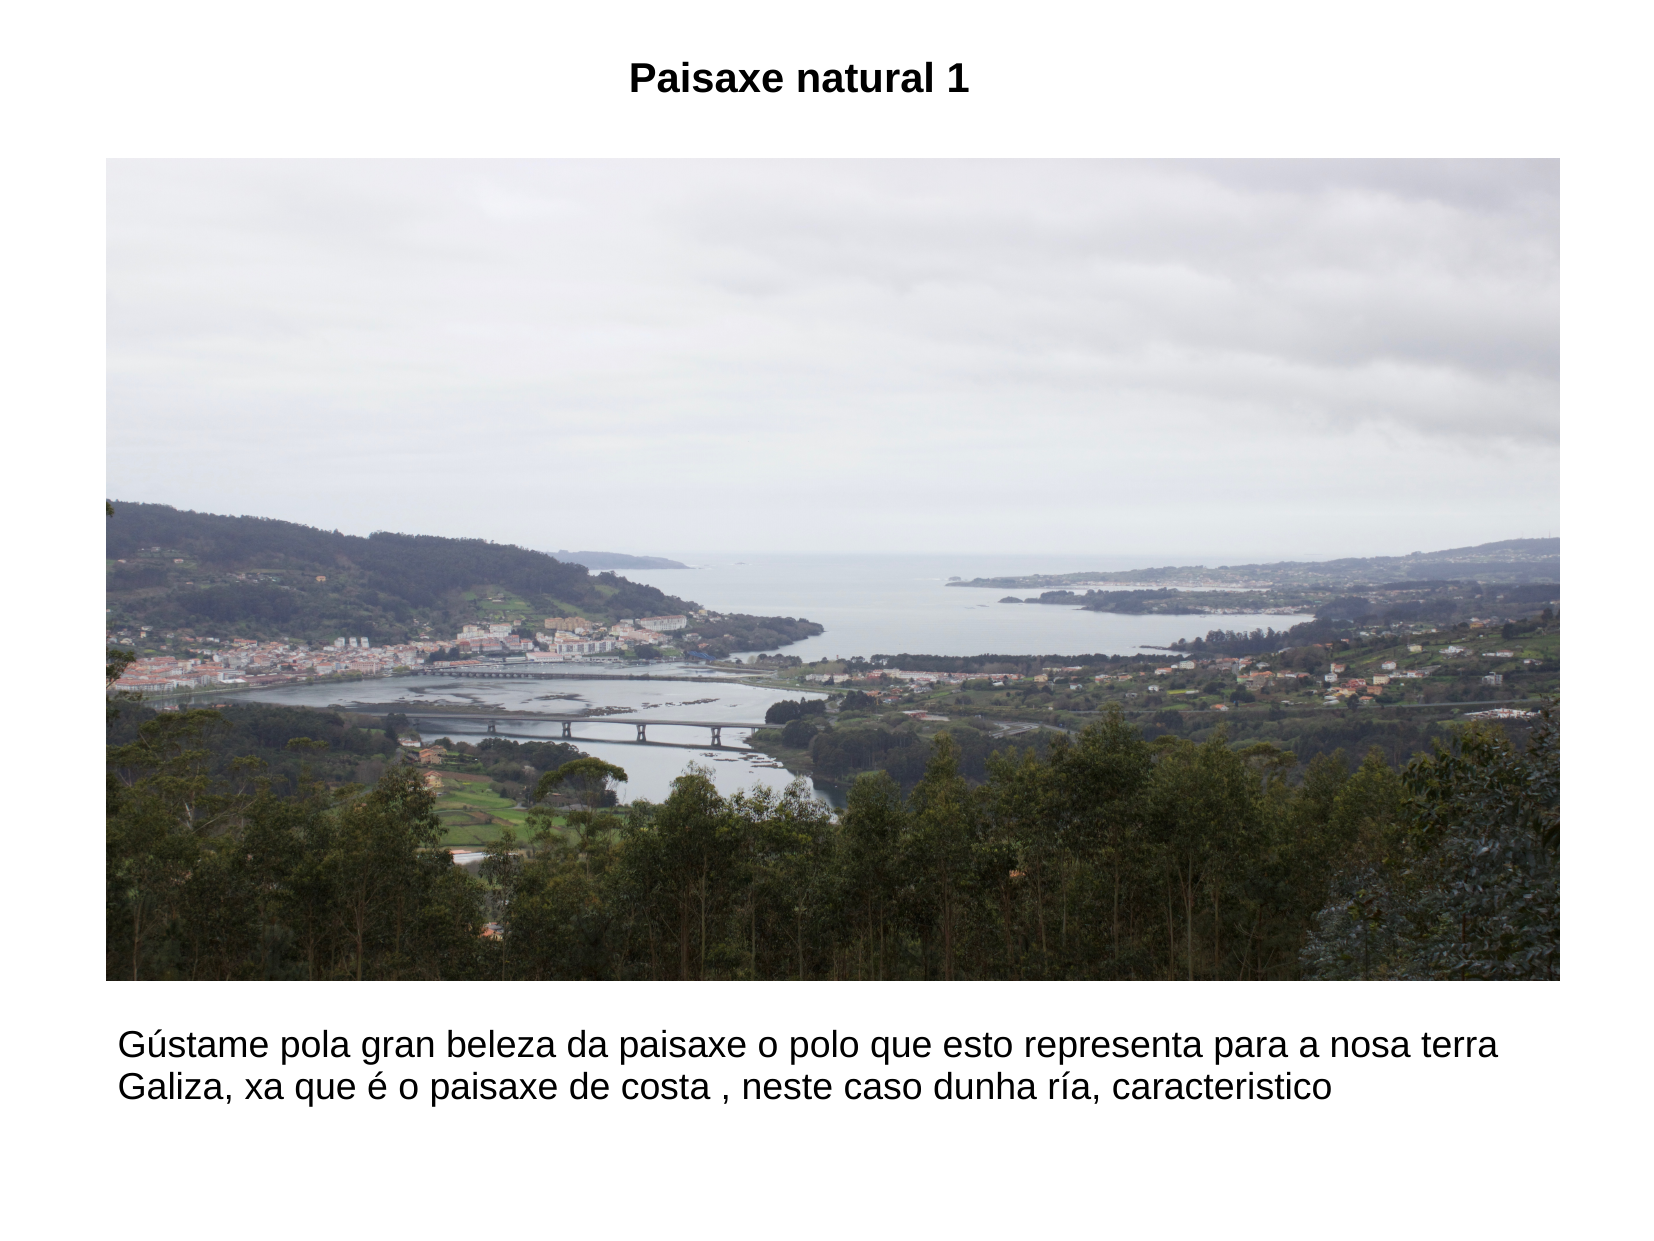

Paisaxe natural 1
Gústame pola gran beleza da paisaxe o polo que esto representa para a nosa terra Galiza, xa que é o paisaxe de costa , neste caso dunha ría, caracteristico